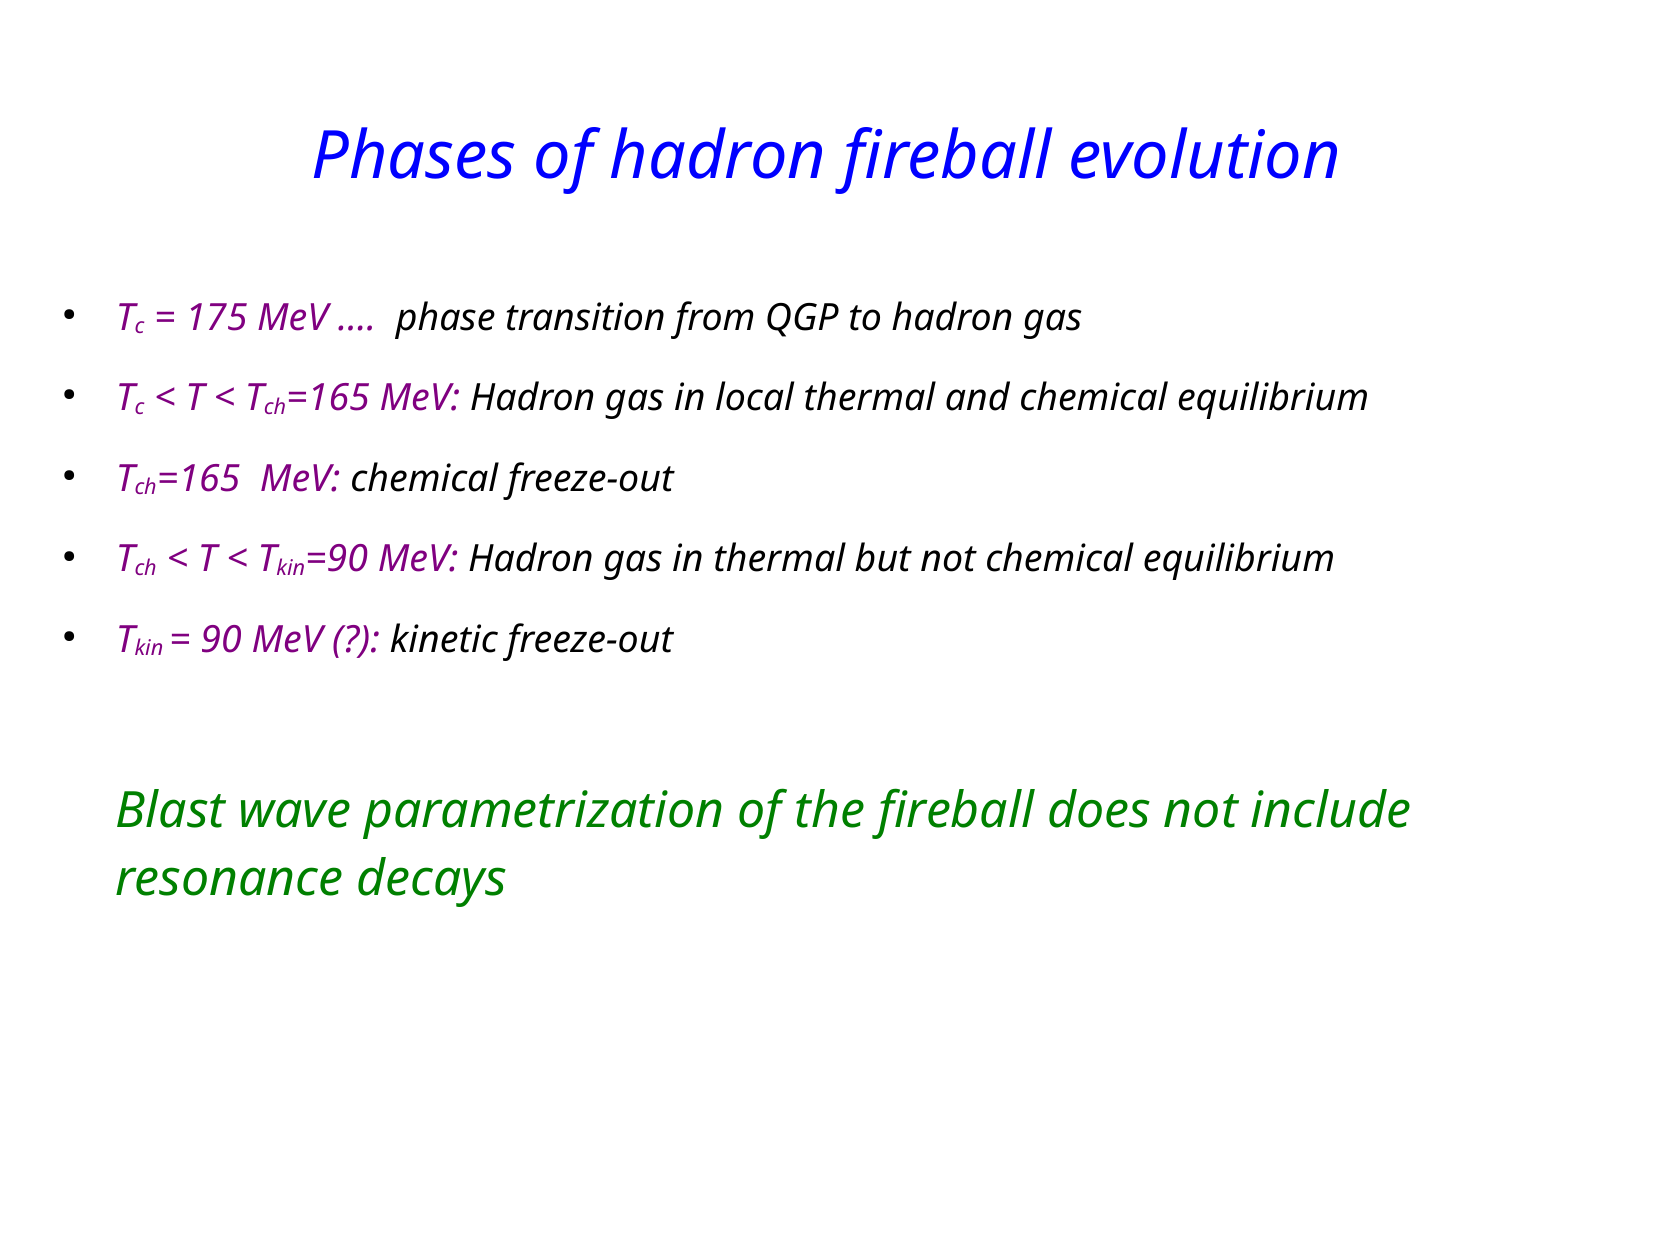

# Phases of hadron fireball evolution
Tc = 175 MeV …. phase transition from QGP to hadron gas
Tc < T < Tch=165 MeV: Hadron gas in local thermal and chemical equilibrium
Tch=165 MeV: chemical freeze-out
Tch < T < Tkin=90 MeV: Hadron gas in thermal but not chemical equilibrium
Tkin = 90 MeV (?): kinetic freeze-out
Blast wave parametrization of the fireball does not include resonance decays